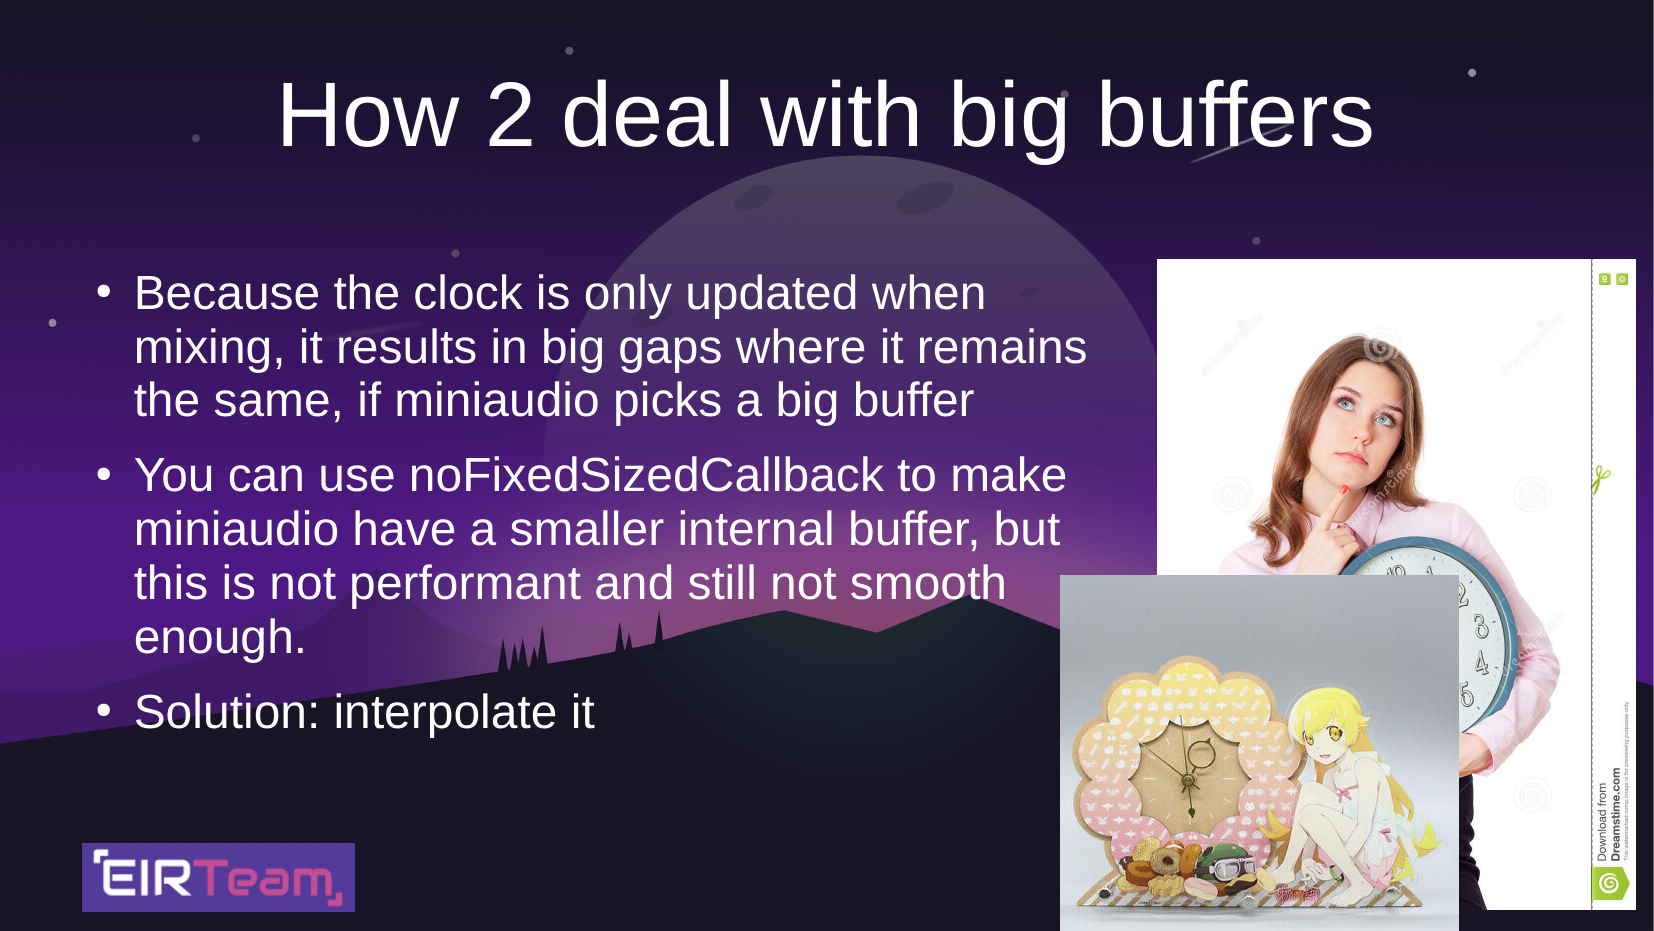

# How 2 deal with big buffers
Because the clock is only updated when mixing, it results in big gaps where it remains the same, if miniaudio picks a big buffer
You can use noFixedSizedCallback to make miniaudio have a smaller internal buffer, but this is not performant and still not smooth enough.
Solution: interpolate it